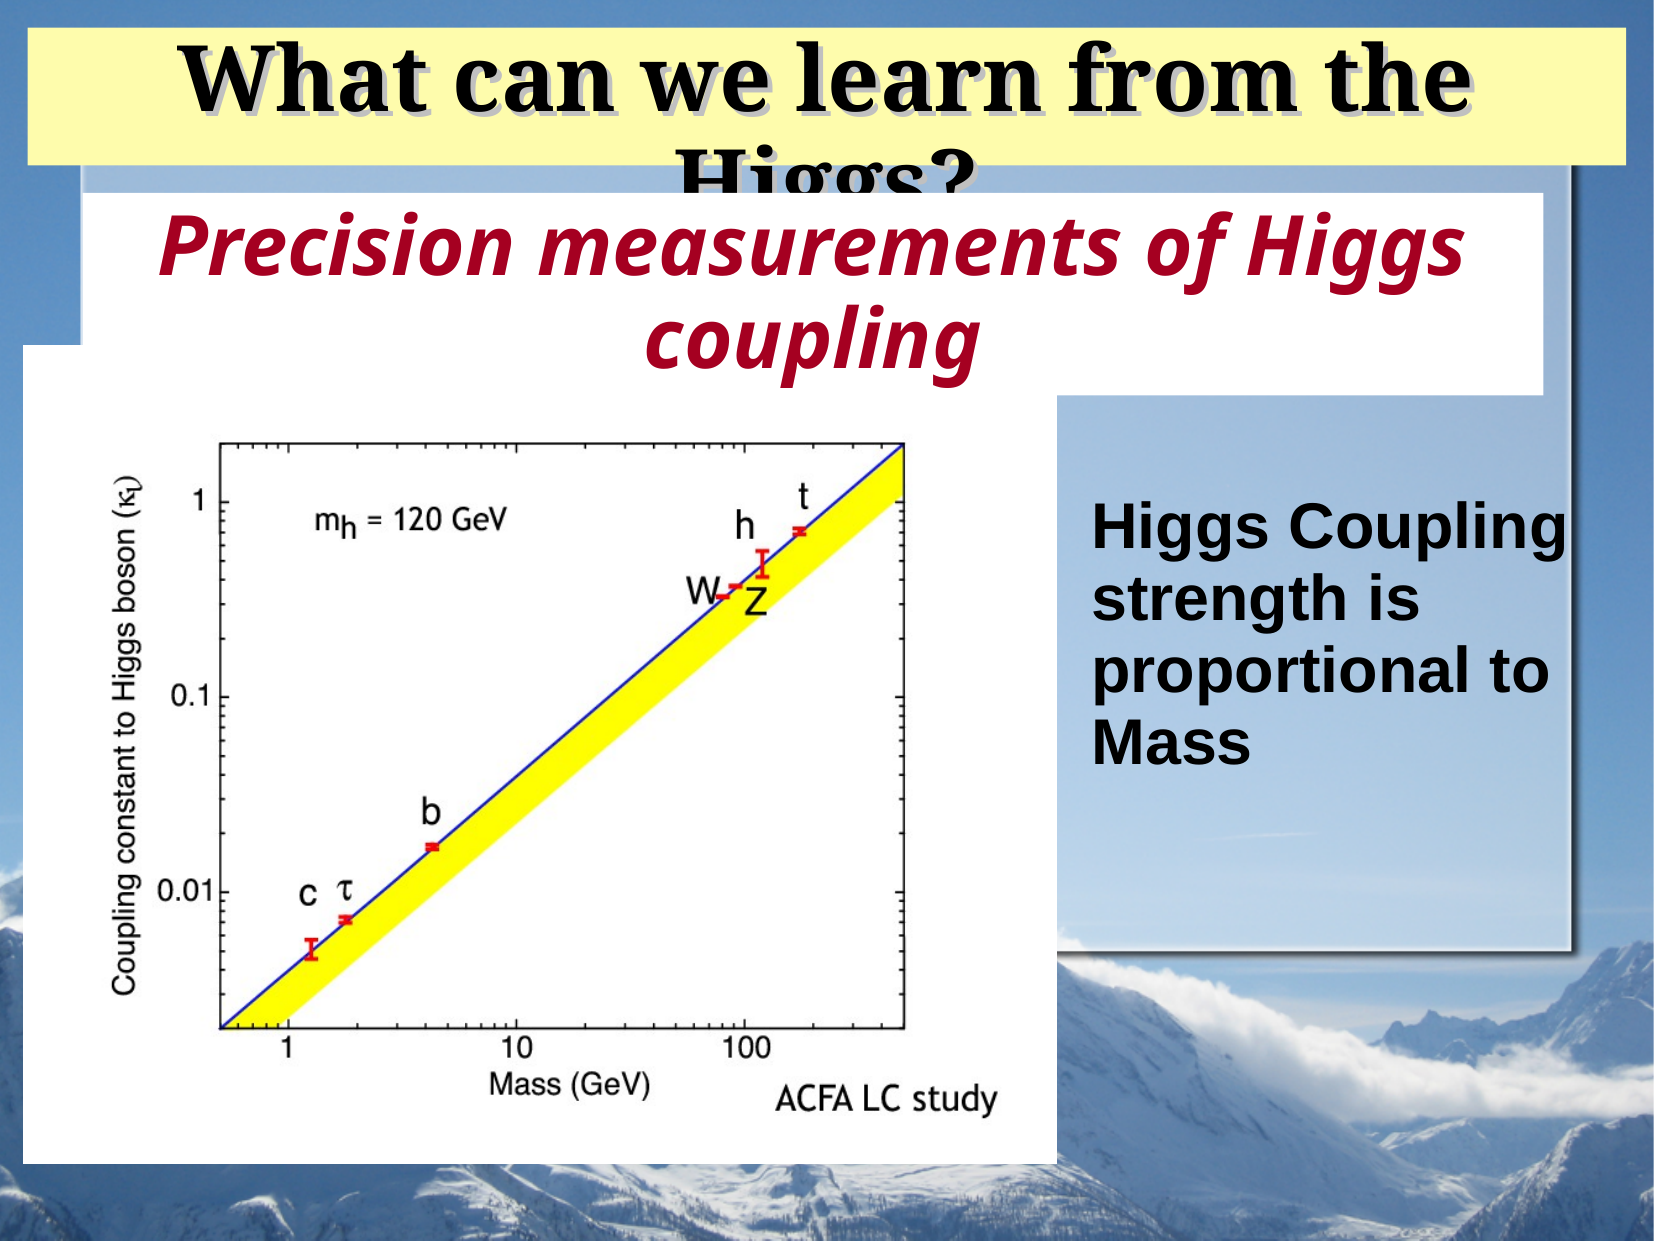

# What can we learn from the Higgs?
Precision measurements of Higgs coupling
Higgs Coupling strength is proportional to Mass